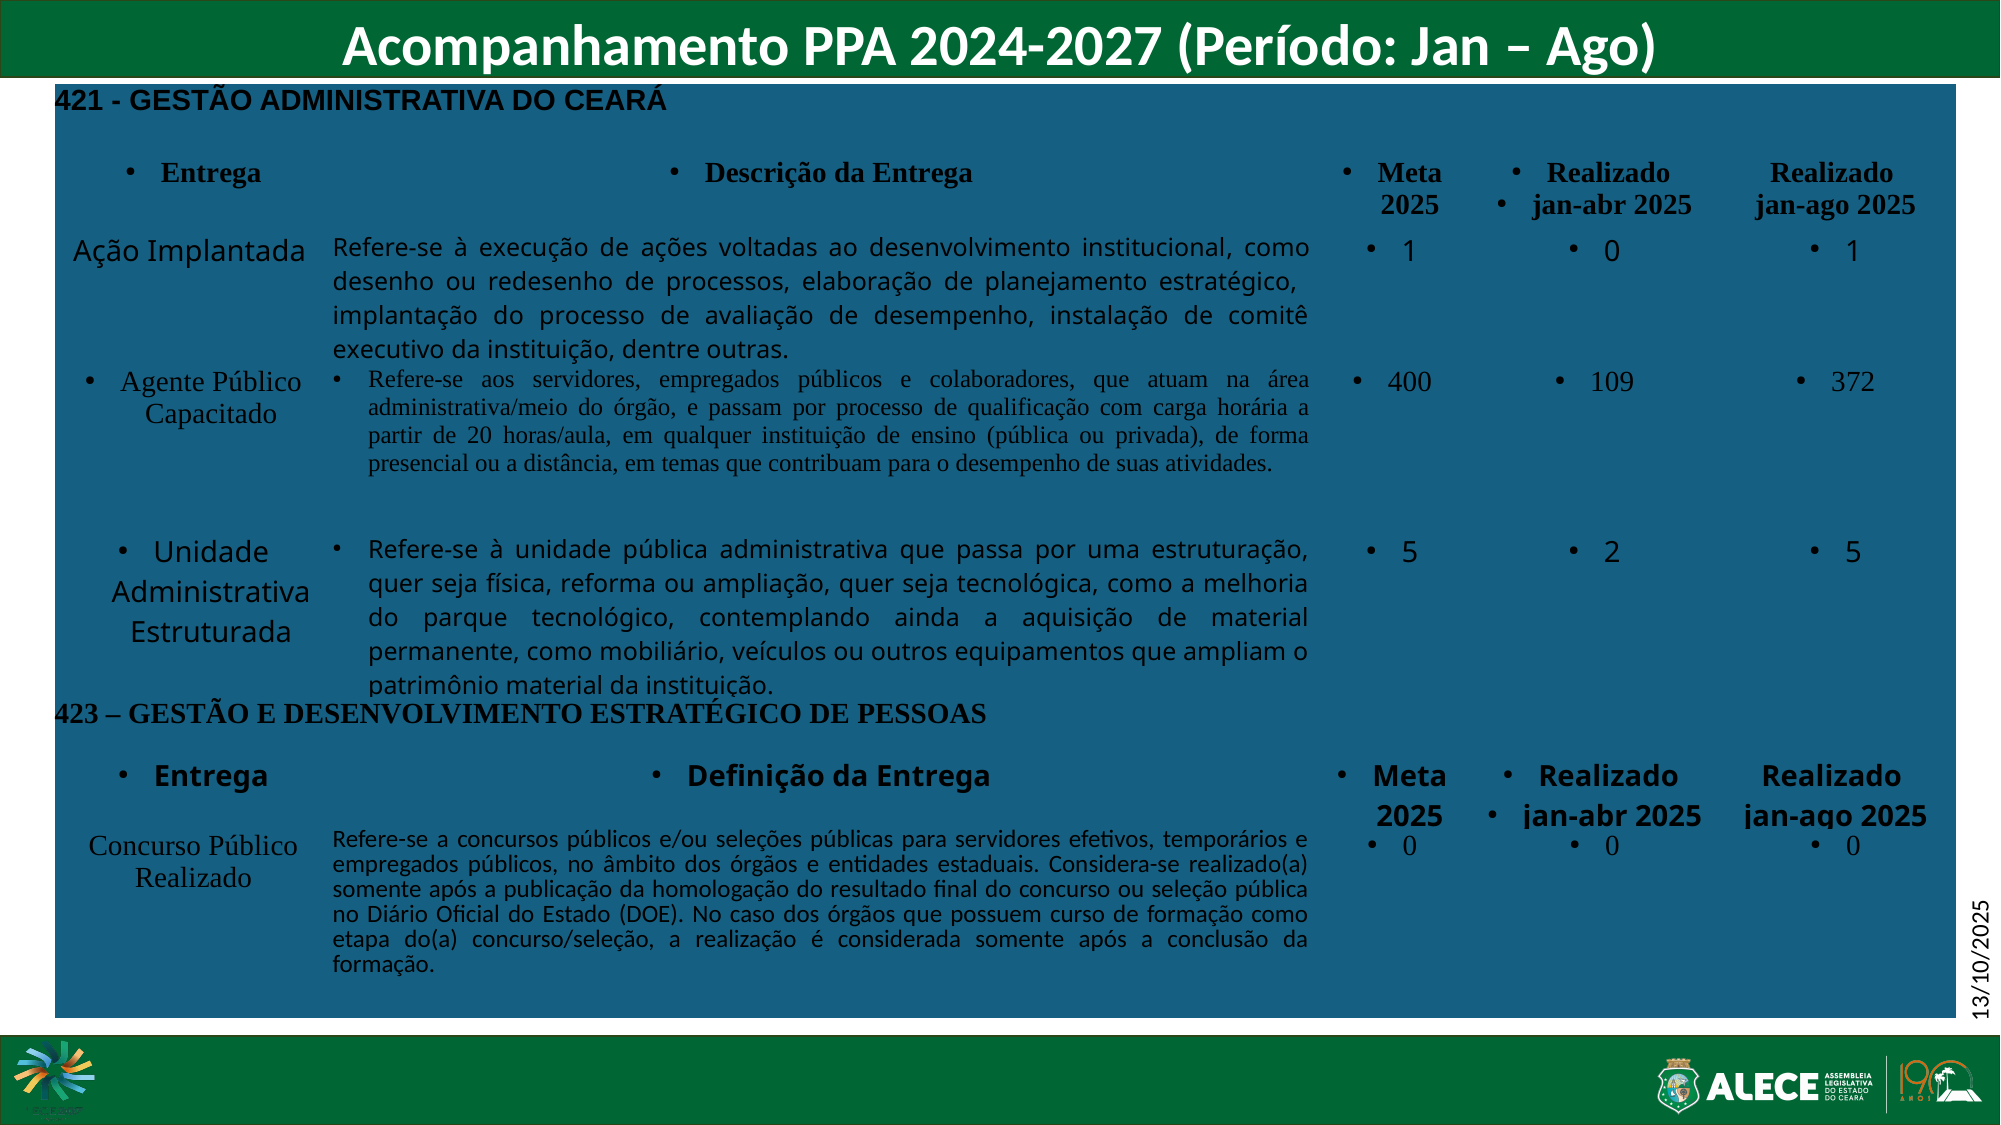

Acompanhamento PPA 2024-2027 (Período: Jan – Ago)
| 421 - GESTÃO ADMINISTRATIVA DO CEARÁ | | | | |
| --- | --- | --- | --- | --- |
| Entrega | Descrição da Entrega | Meta 2025 | Realizado jan-abr 2025 | Realizado jan-ago 2025 |
| Ação Implantada | Refere-se à execução de ações voltadas ao desenvolvimento institucional, como desenho ou redesenho de processos, elaboração de planejamento estratégico, implantação do processo de avaliação de desempenho, instalação de comitê executivo da instituição, dentre outras. | 1 | 0 | 1 |
| Agente Público Capacitado | Refere-se aos servidores, empregados públicos e colaboradores, que atuam na área administrativa/meio do órgão, e passam por processo de qualificação com carga horária a partir de 20 horas/aula, em qualquer instituição de ensino (pública ou privada), de forma presencial ou a distância, em temas que contribuam para o desempenho de suas atividades. | 400 | 109 | 372 |
| Unidade Administrativa Estruturada | Refere-se à unidade pública administrativa que passa por uma estruturação, quer seja física, reforma ou ampliação, quer seja tecnológica, como a melhoria do parque tecnológico, contemplando ainda a aquisição de material permanente, como mobiliário, veículos ou outros equipamentos que ampliam o patrimônio material da instituição. | 5 | 2 | 5 |
| 423 – GESTÃO E DESENVOLVIMENTO ESTRATÉGICO DE PESSOAS | | | | |
| Entrega | Definição da Entrega | Meta 2025 | Realizado jan-abr 2025 | Realizado jan-ago 2025 |
| Concurso Público Realizado | Refere-se a concursos públicos e/ou seleções públicas para servidores efetivos, temporários e empregados públicos, no âmbito dos órgãos e entidades estaduais. Considera-se realizado(a) somente após a publicação da homologação do resultado final do concurso ou seleção pública no Diário Oficial do Estado (DOE). No caso dos órgãos que possuem curso de formação como etapa do(a) concurso/seleção, a realização é considerada somente após a conclusão da formação. | 0 | 0 | 0 |
13/10/2025